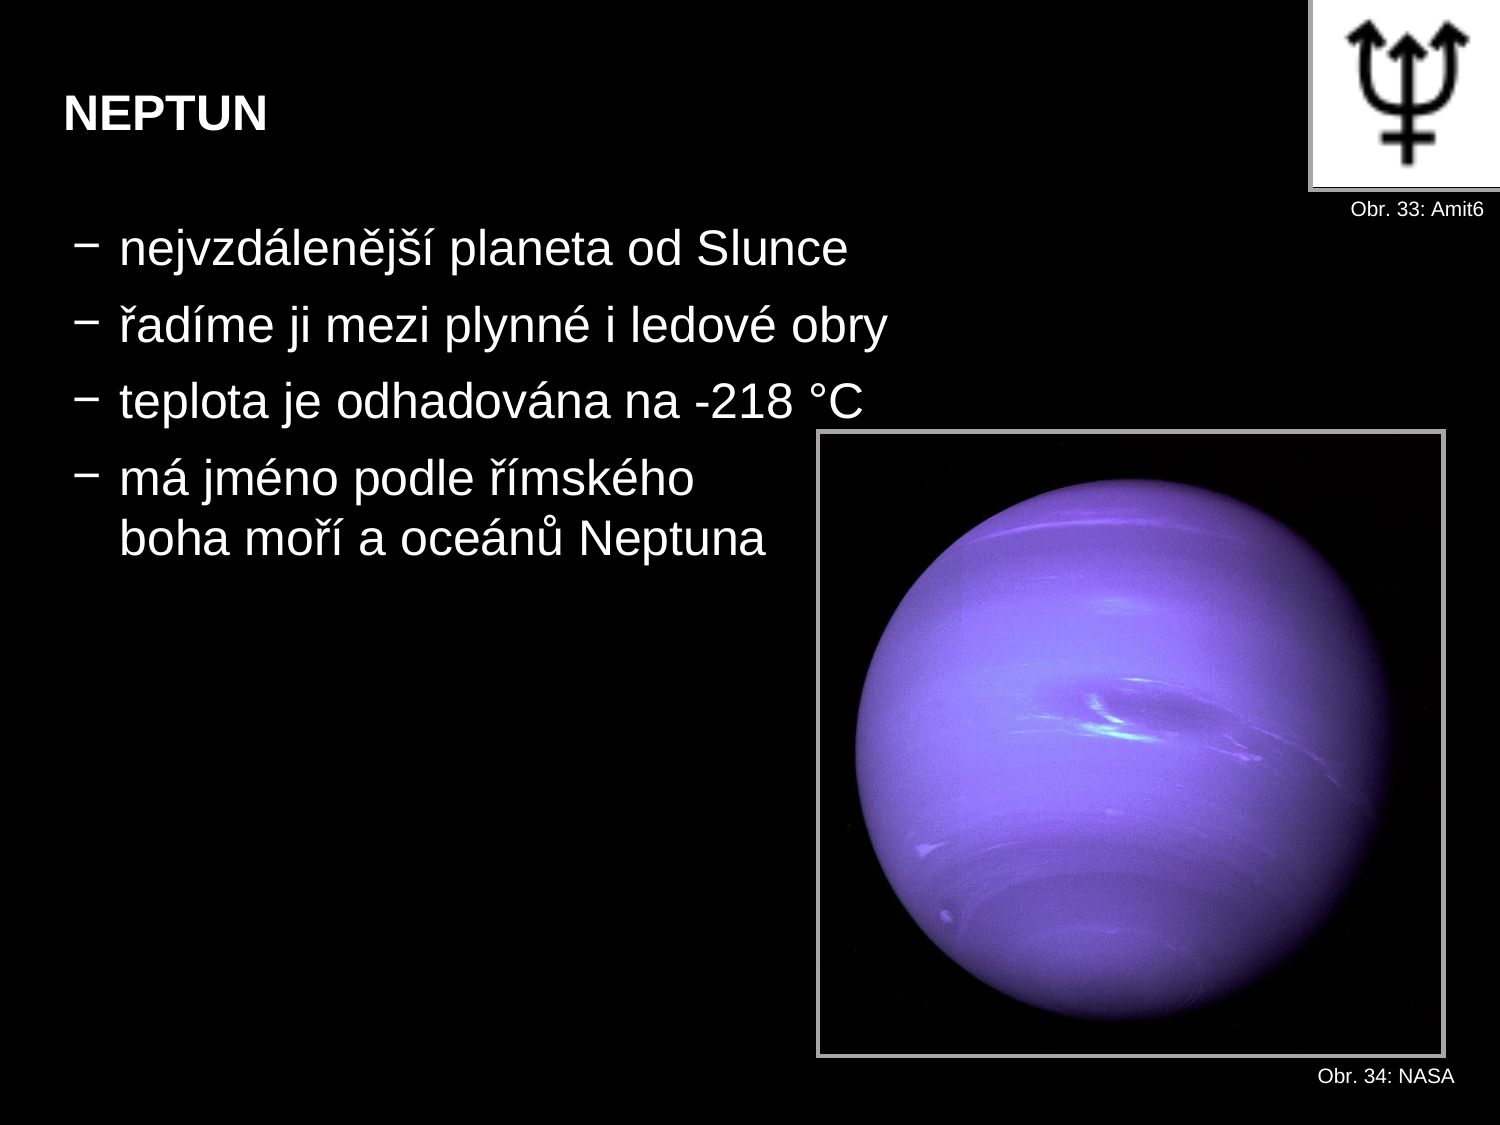

NEPTUN
Obr. 33: Amit6
nejvzdálenější planeta od Slunce
řadíme ji mezi plynné i ledové obry
teplota je odhadována na -218 °C
má jméno podle římského
boha moří a oceánů Neptuna
Obr. 34: NASA